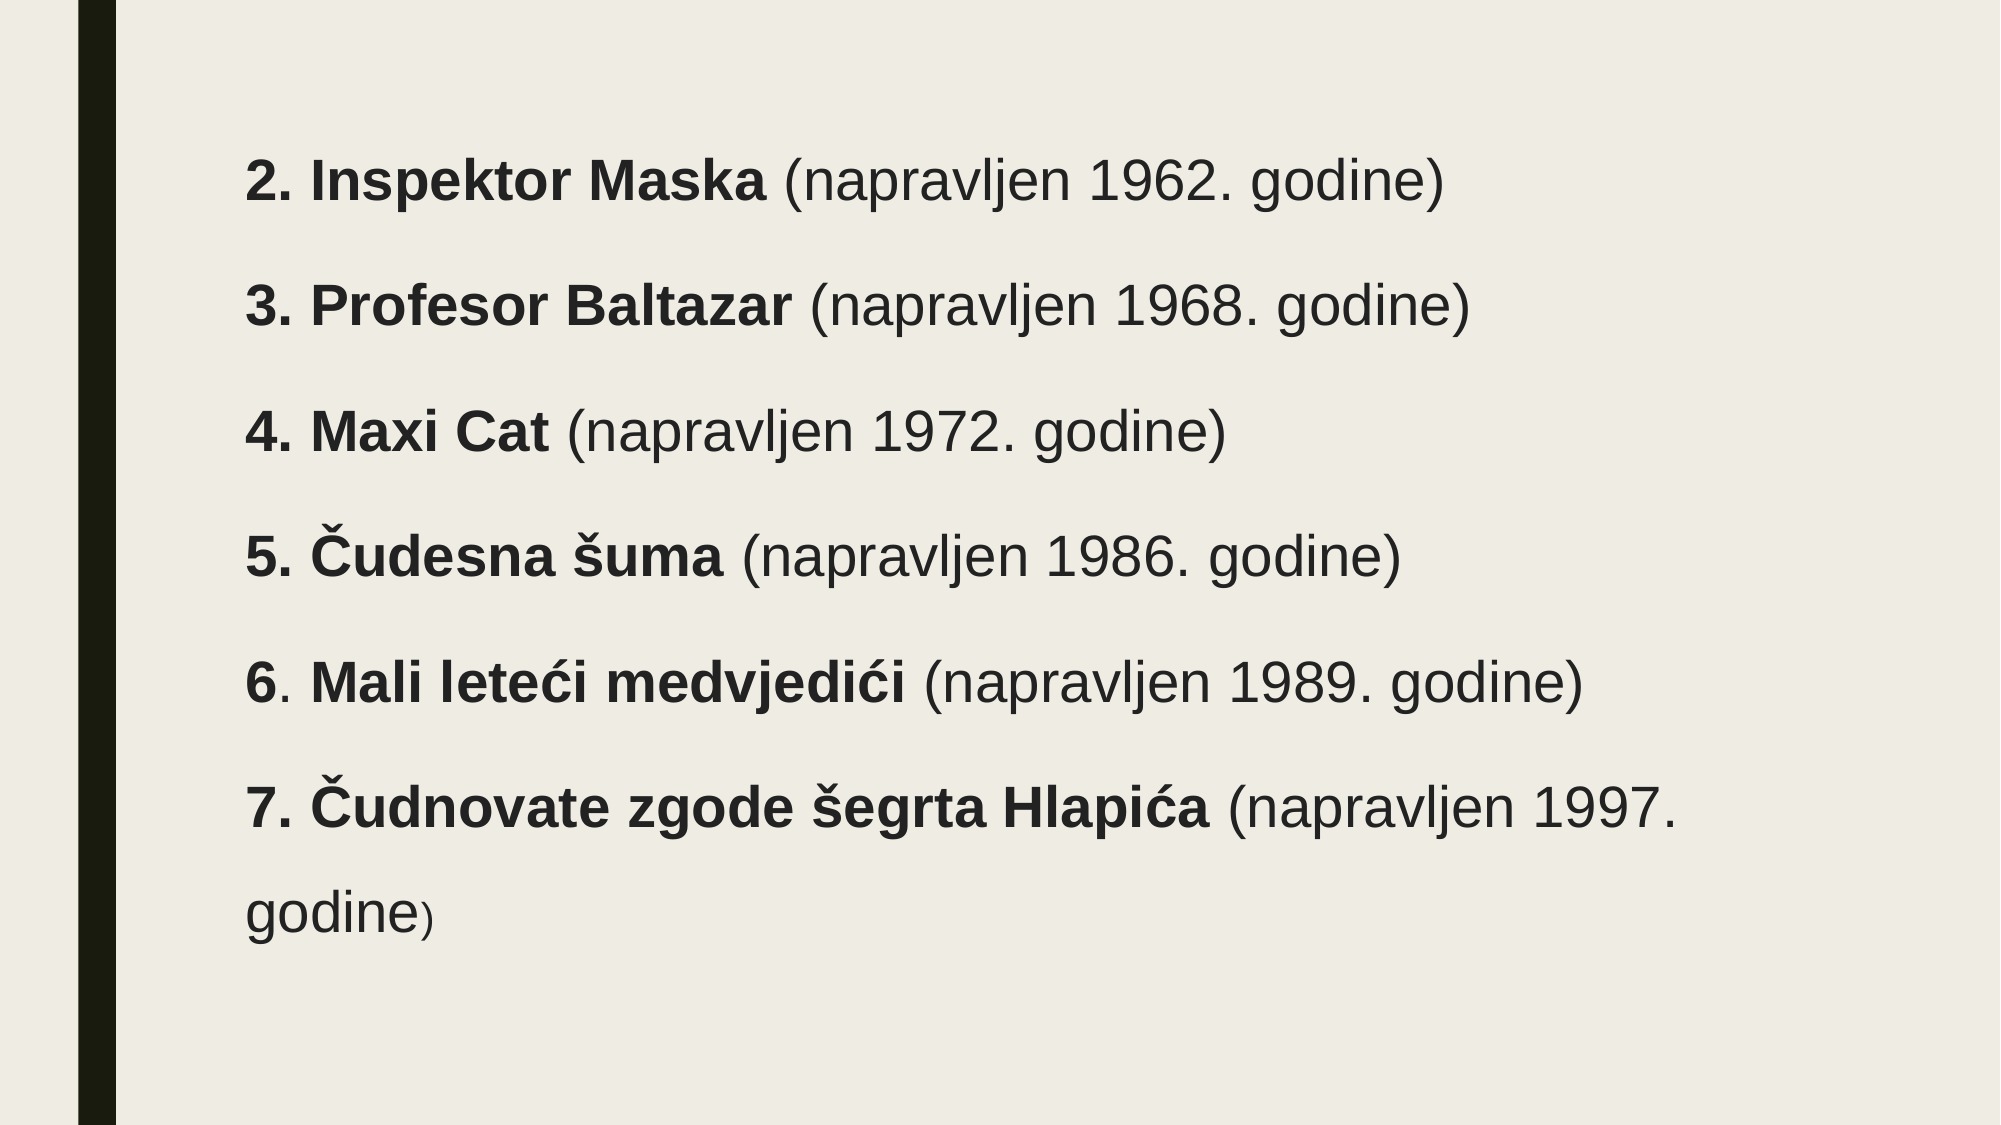

# 2. Inspektor Maska (napravljen 1962. godine)
3. Profesor Baltazar (napravljen 1968. godine)
4. Maxi Cat (napravljen 1972. godine)
5. Čudesna šuma (napravljen 1986. godine)
6. Mali leteći medvjedići (napravljen 1989. godine)
7. Čudnovate zgode šegrta Hlapića (napravljen 1997. godine)